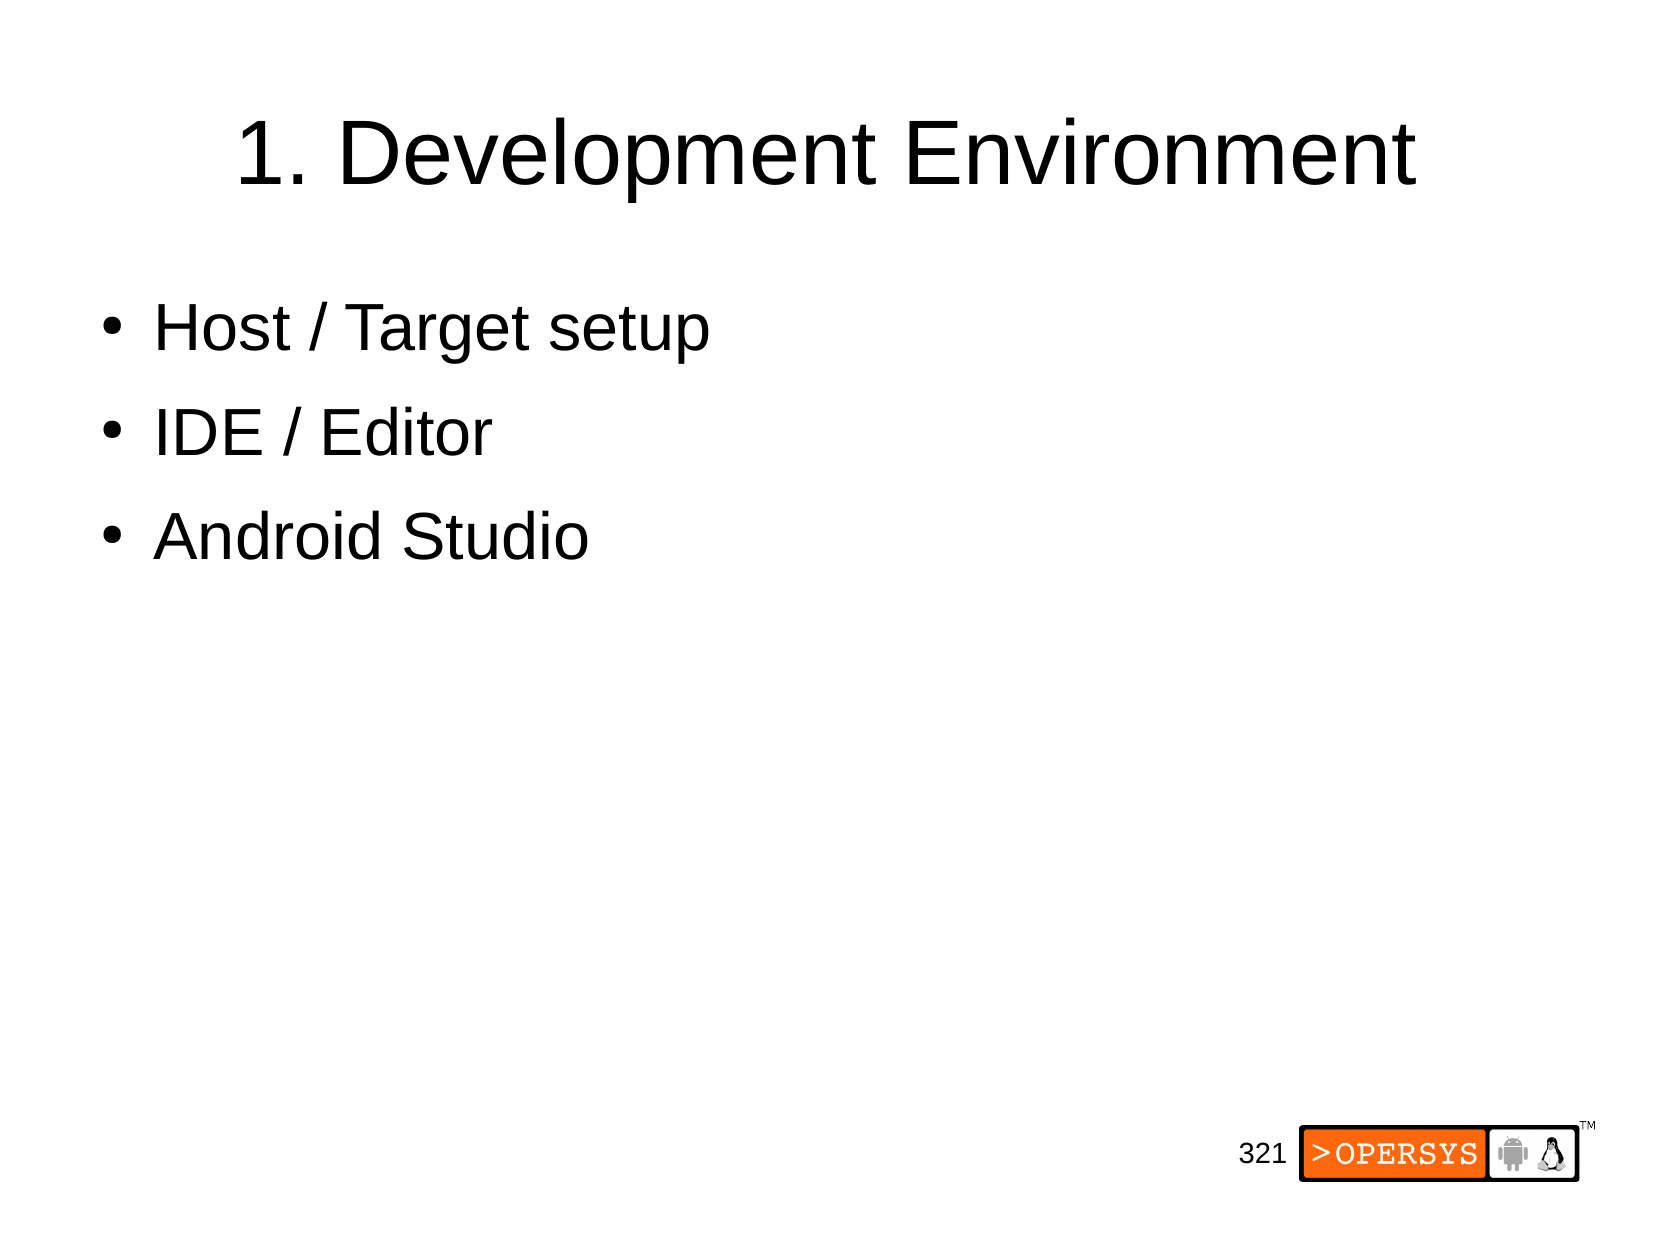

# 1. Development Environment
Host / Target setup
IDE / Editor
Android Studio